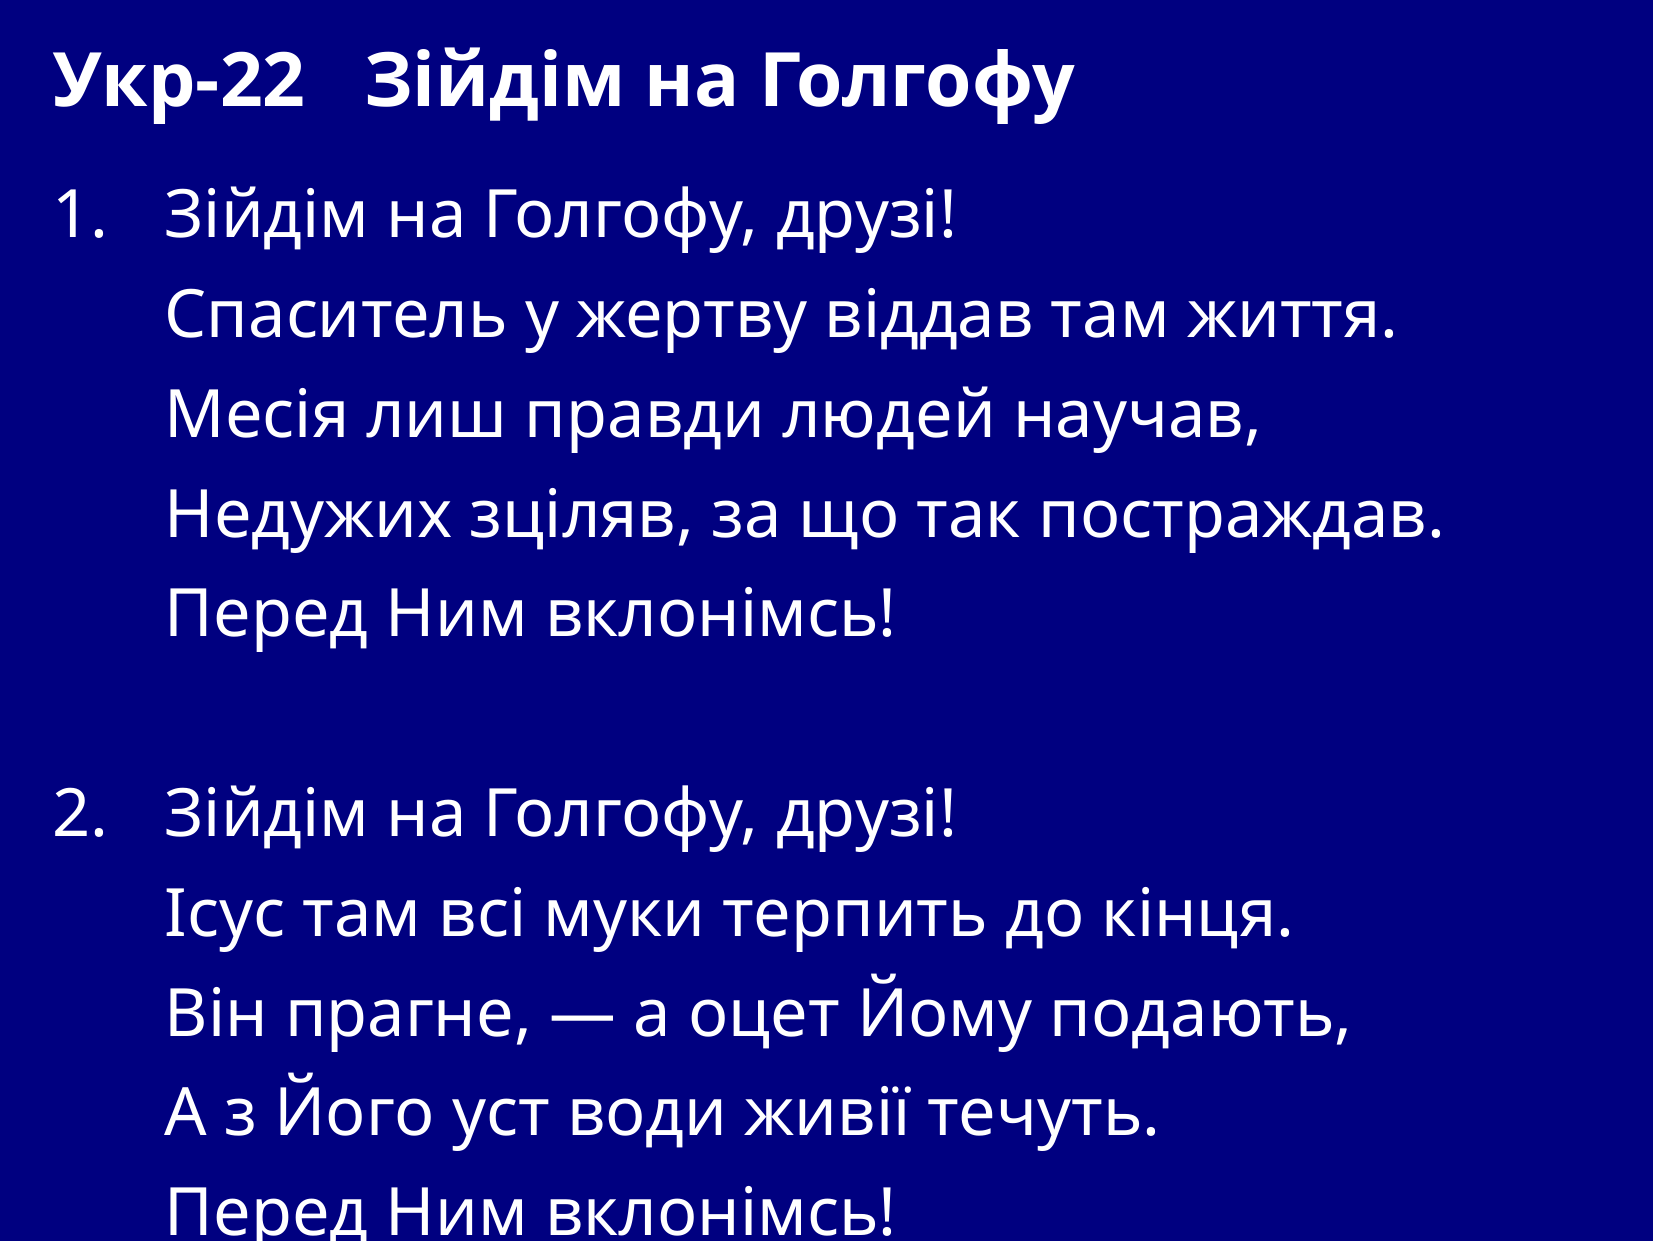

Укр-22 Зійдім на Голгофу
1.	Зійдім на Голгофу, друзі!
	Спаситель у жертву віддав там життя.
	Месія лиш правди людей научав,
	Недужих зціляв, за що так постраждав.
	Перед Ним вклонімсь!
2.	Зійдім на Голгофу, друзі!
	Ісус там всі муки терпить до кінця.
	Він прагне, ― а оцет Йому подають,
	А з Його уст води живії течуть.
	Перед Ним вклонімсь!